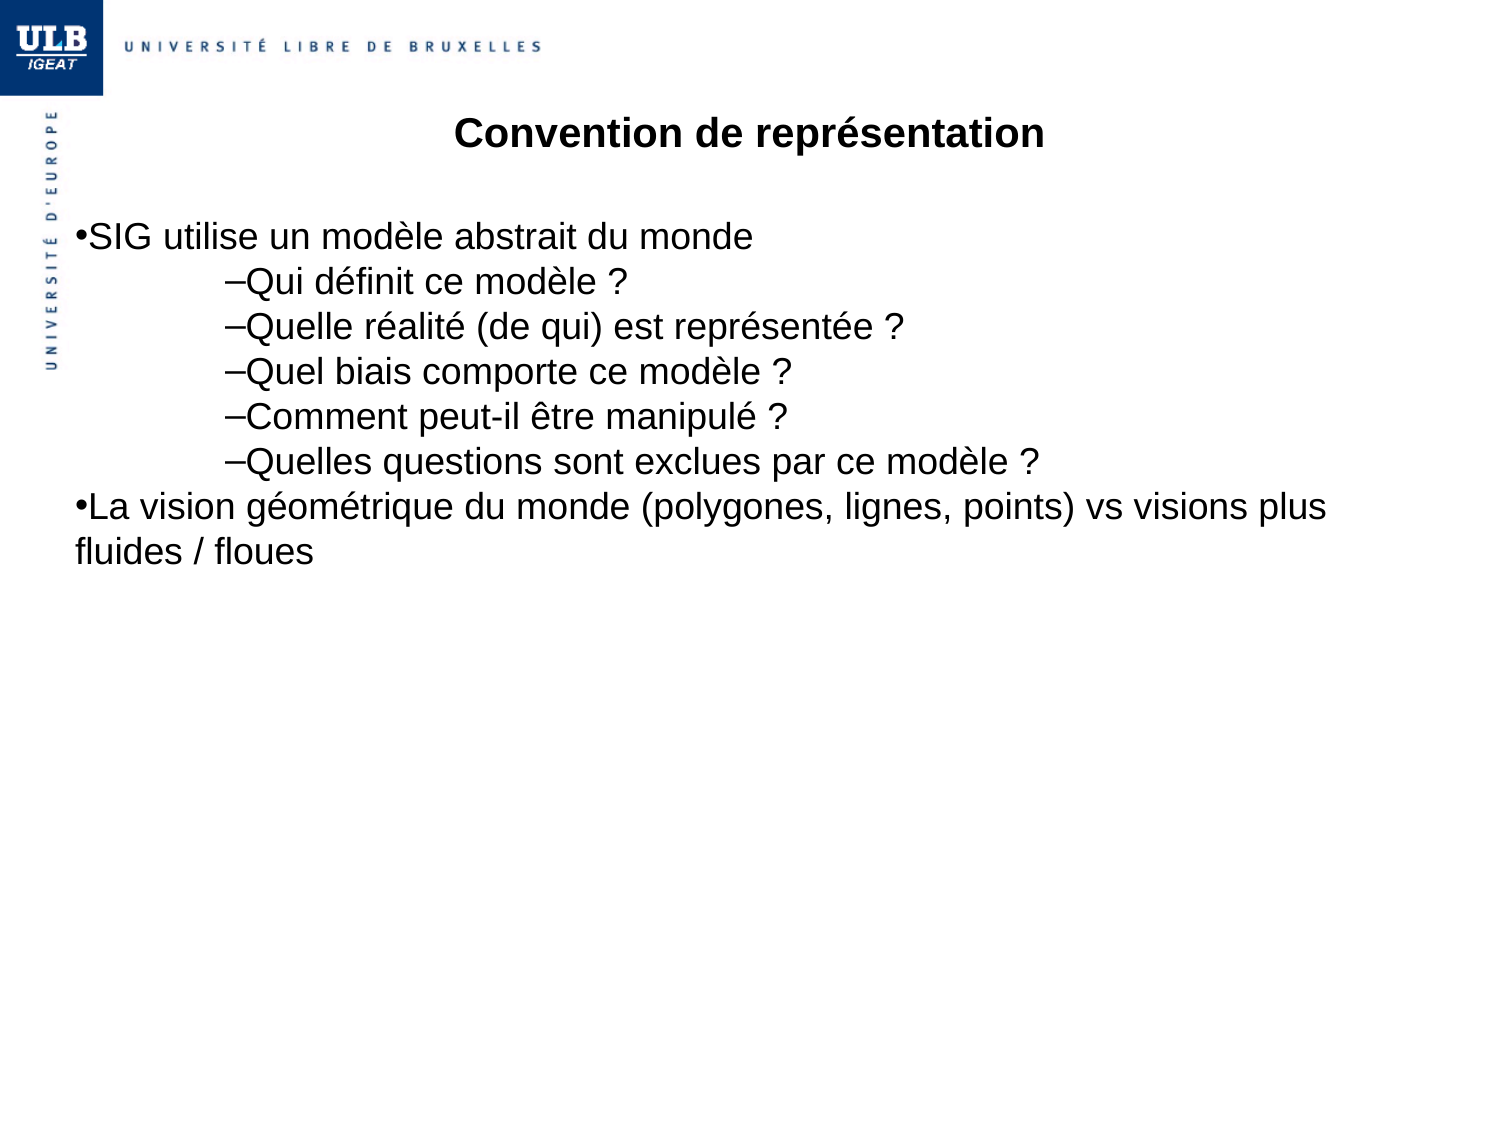

Convention de représentation
SIG utilise un modèle abstrait du monde
Qui définit ce modèle ?
Quelle réalité (de qui) est représentée ?
Quel biais comporte ce modèle ?
Comment peut-il être manipulé ?
Quelles questions sont exclues par ce modèle ?
La vision géométrique du monde (polygones, lignes, points) vs visions plus fluides / floues